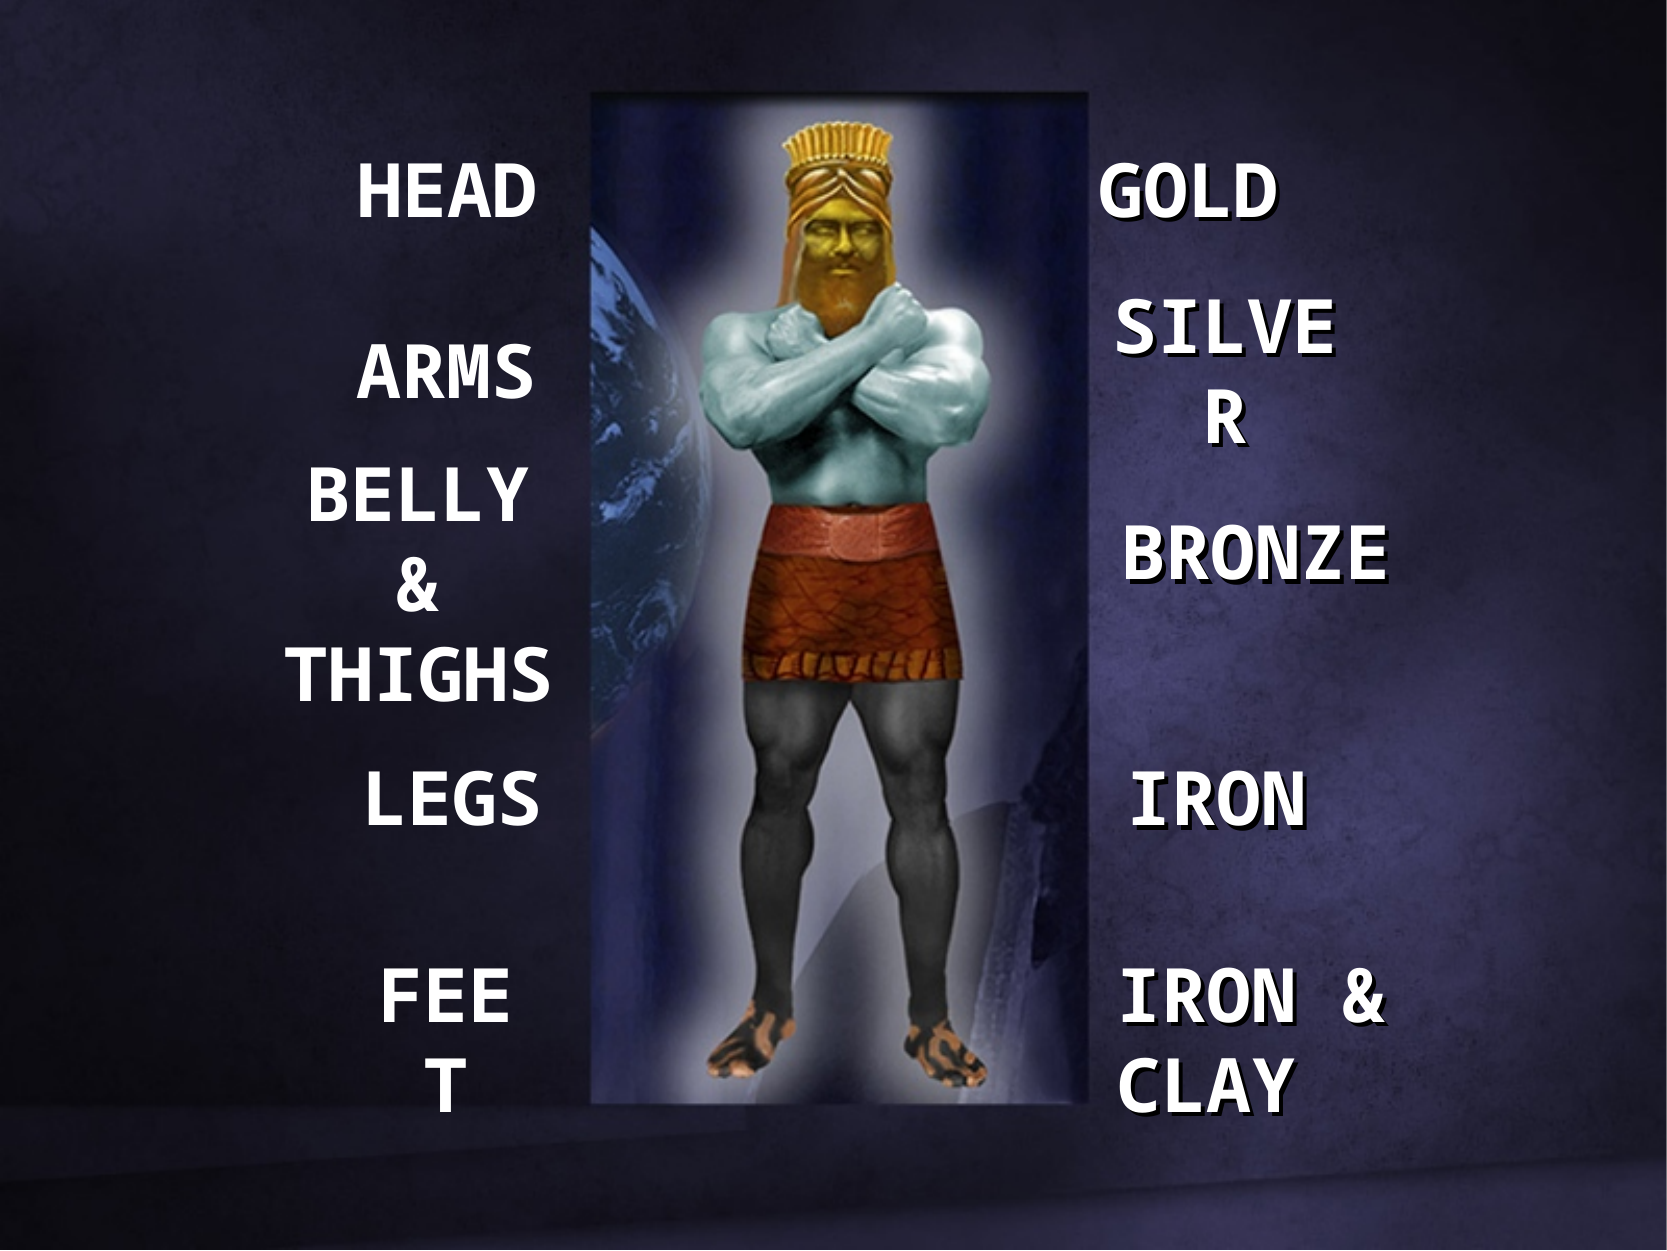

HEAD
GOLD
ARMS
SILVER
BELLY &
THIGHS
BRONZE
LEGS
IRON
IRON & CLAY
FEET